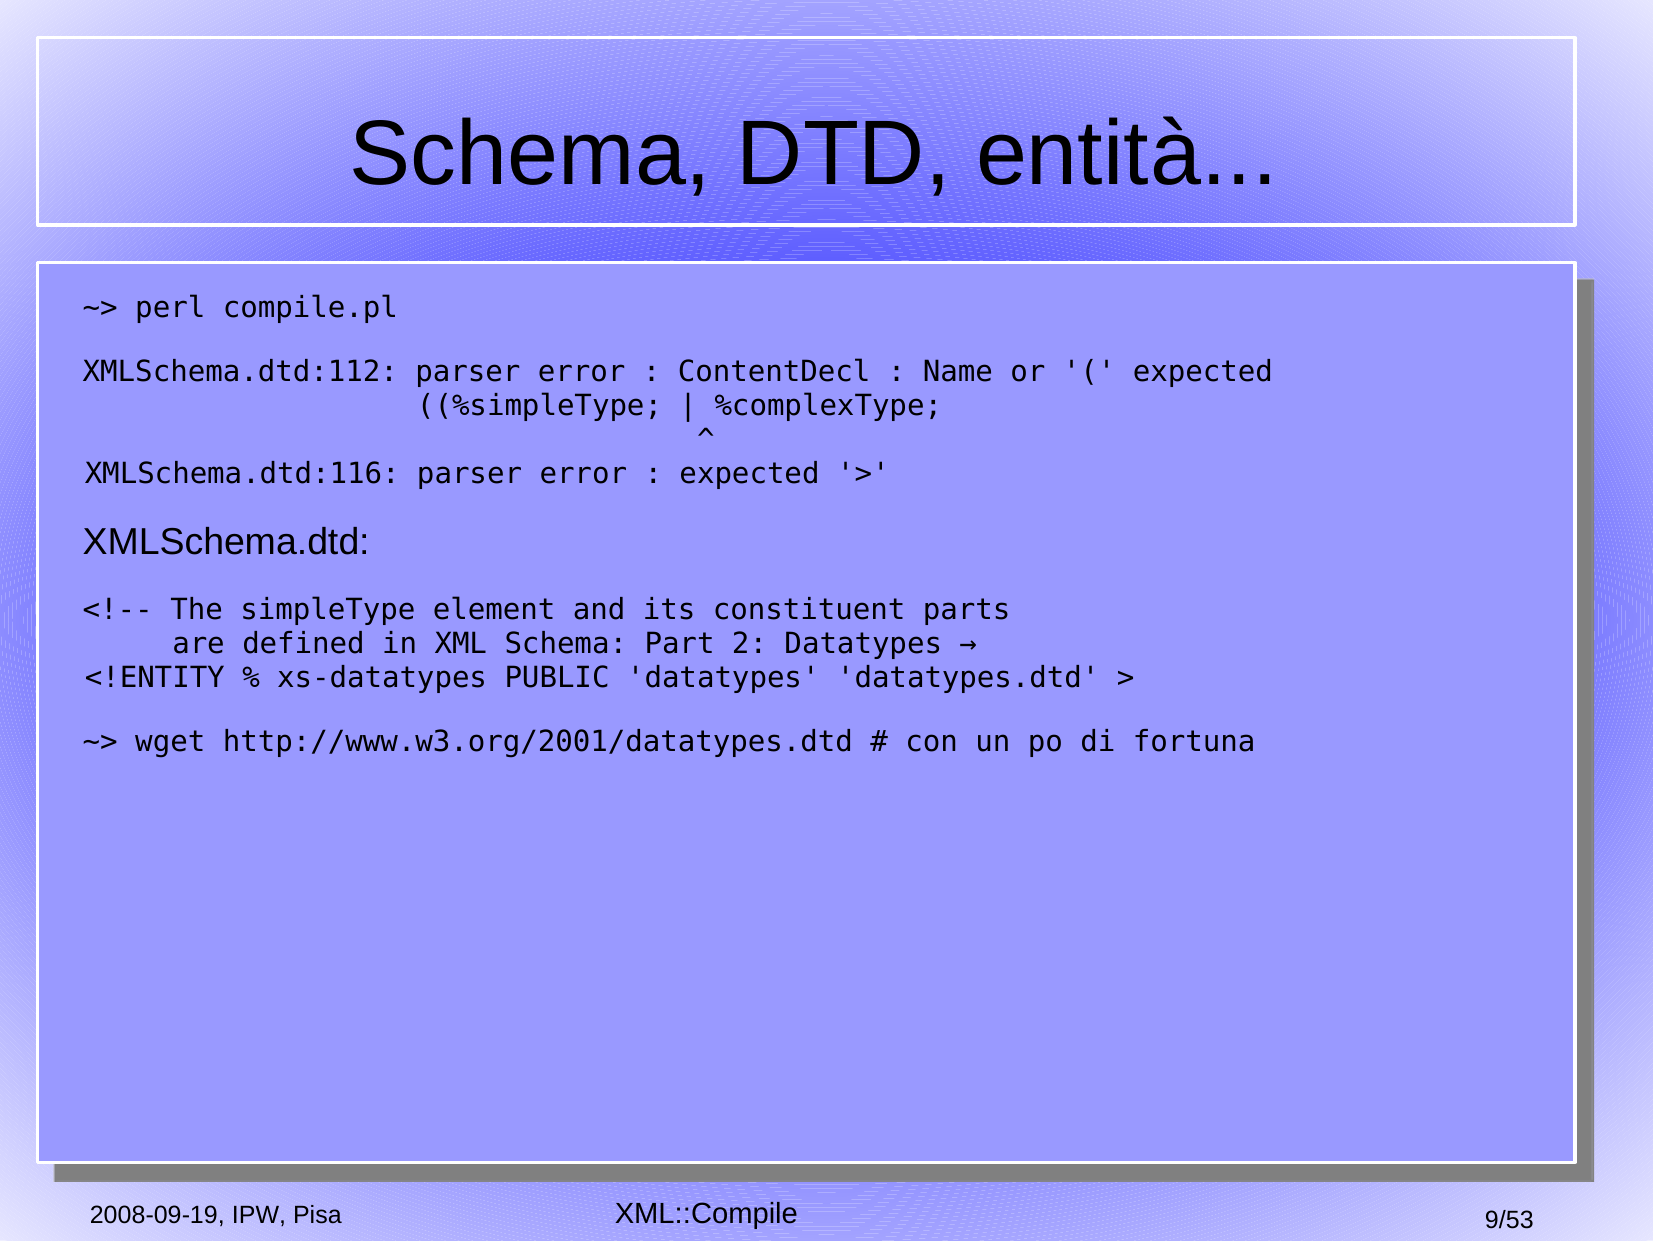

# Schema, DTD, entità...
~> perl compile.pl
XMLSchema.dtd:112: parser error : ContentDecl : Name or '(' expected
 ((%simpleType; | %complexType;
 ^
XMLSchema.dtd:116: parser error : expected '>'
XMLSchema.dtd:
<!-- The simpleType element and its constituent parts
 are defined in XML Schema: Part 2: Datatypes →
<!ENTITY % xs-datatypes PUBLIC 'datatypes' 'datatypes.dtd' >
~> wget http://www.w3.org/2001/datatypes.dtd # con un po di fortuna